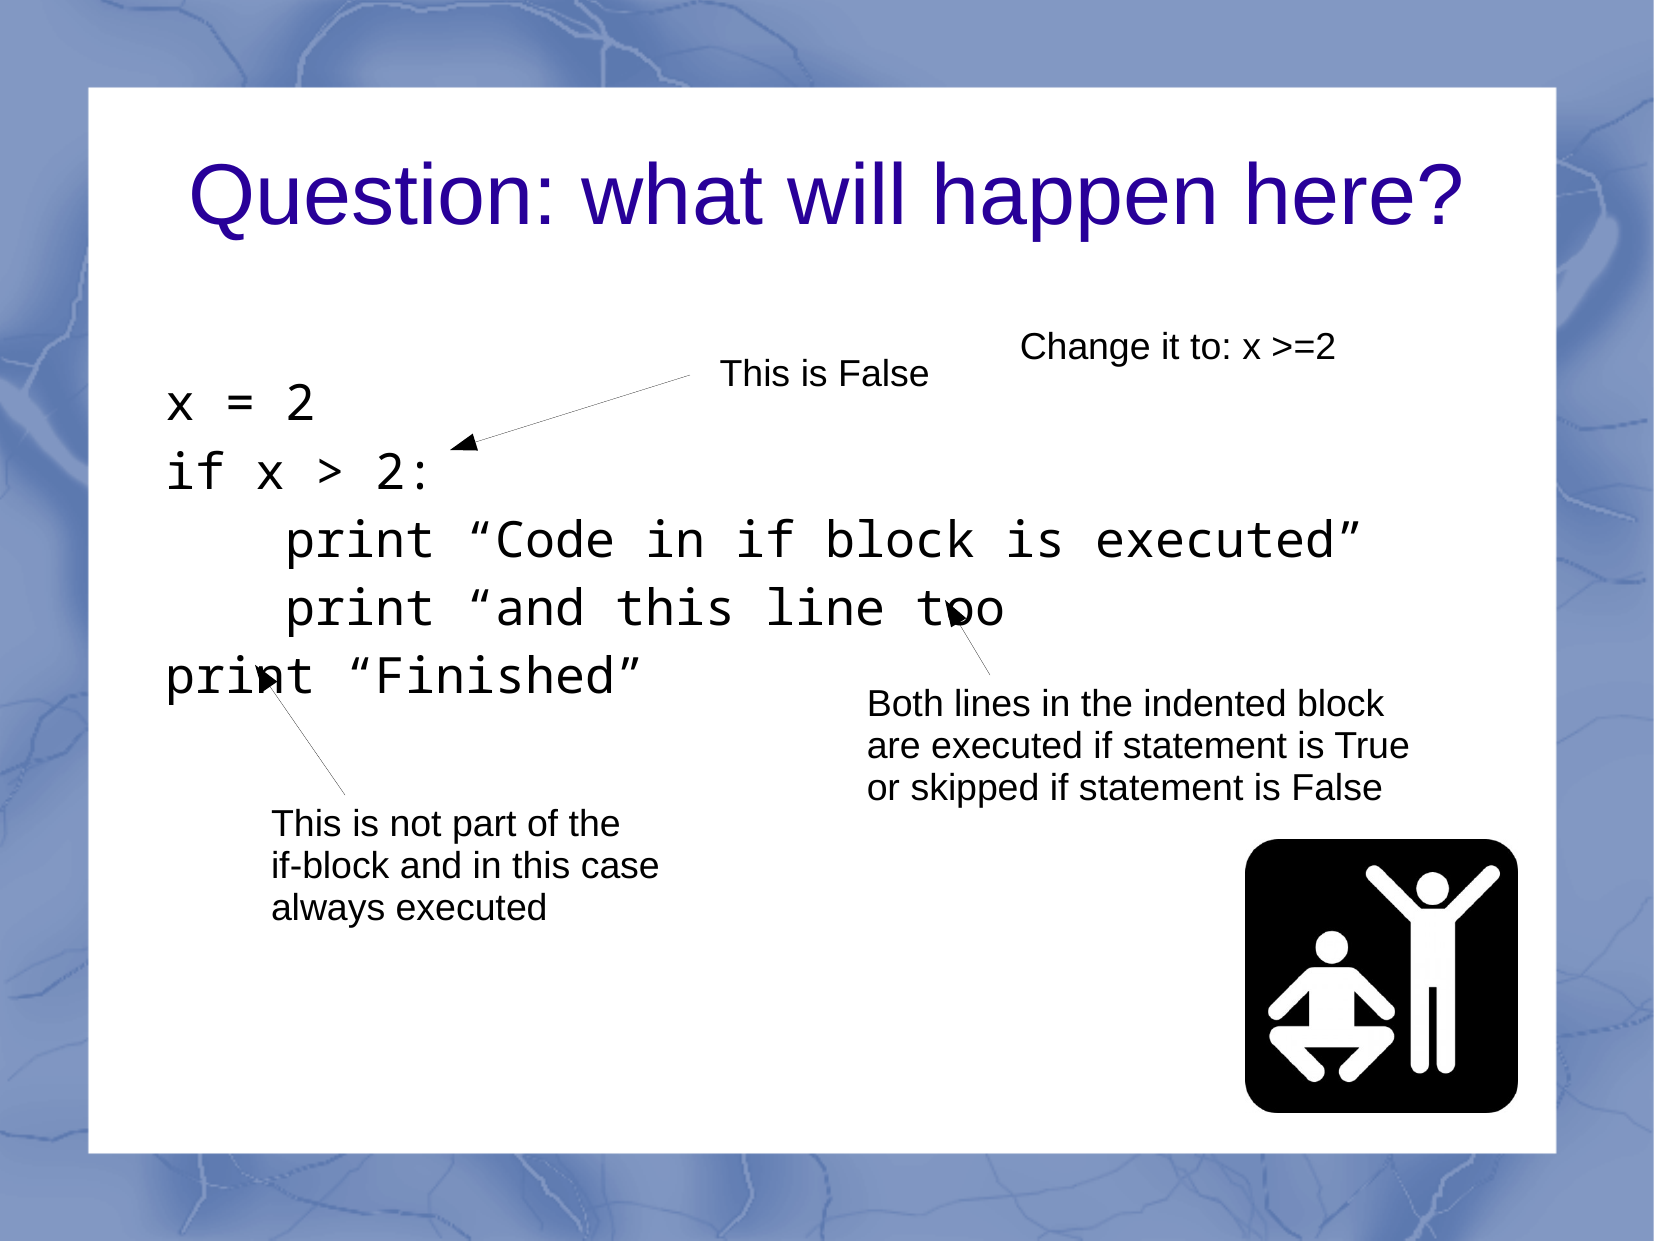

# Question: what will happen here?
Change it to: x >=2
This is False
x = 2
if x > 2:
 print “Code in if block is executed”
 print “and this line too
print “Finished”
Both lines in the indented block
are executed if statement is True
or skipped if statement is False
This is not part of the
if-block and in this case
always executed